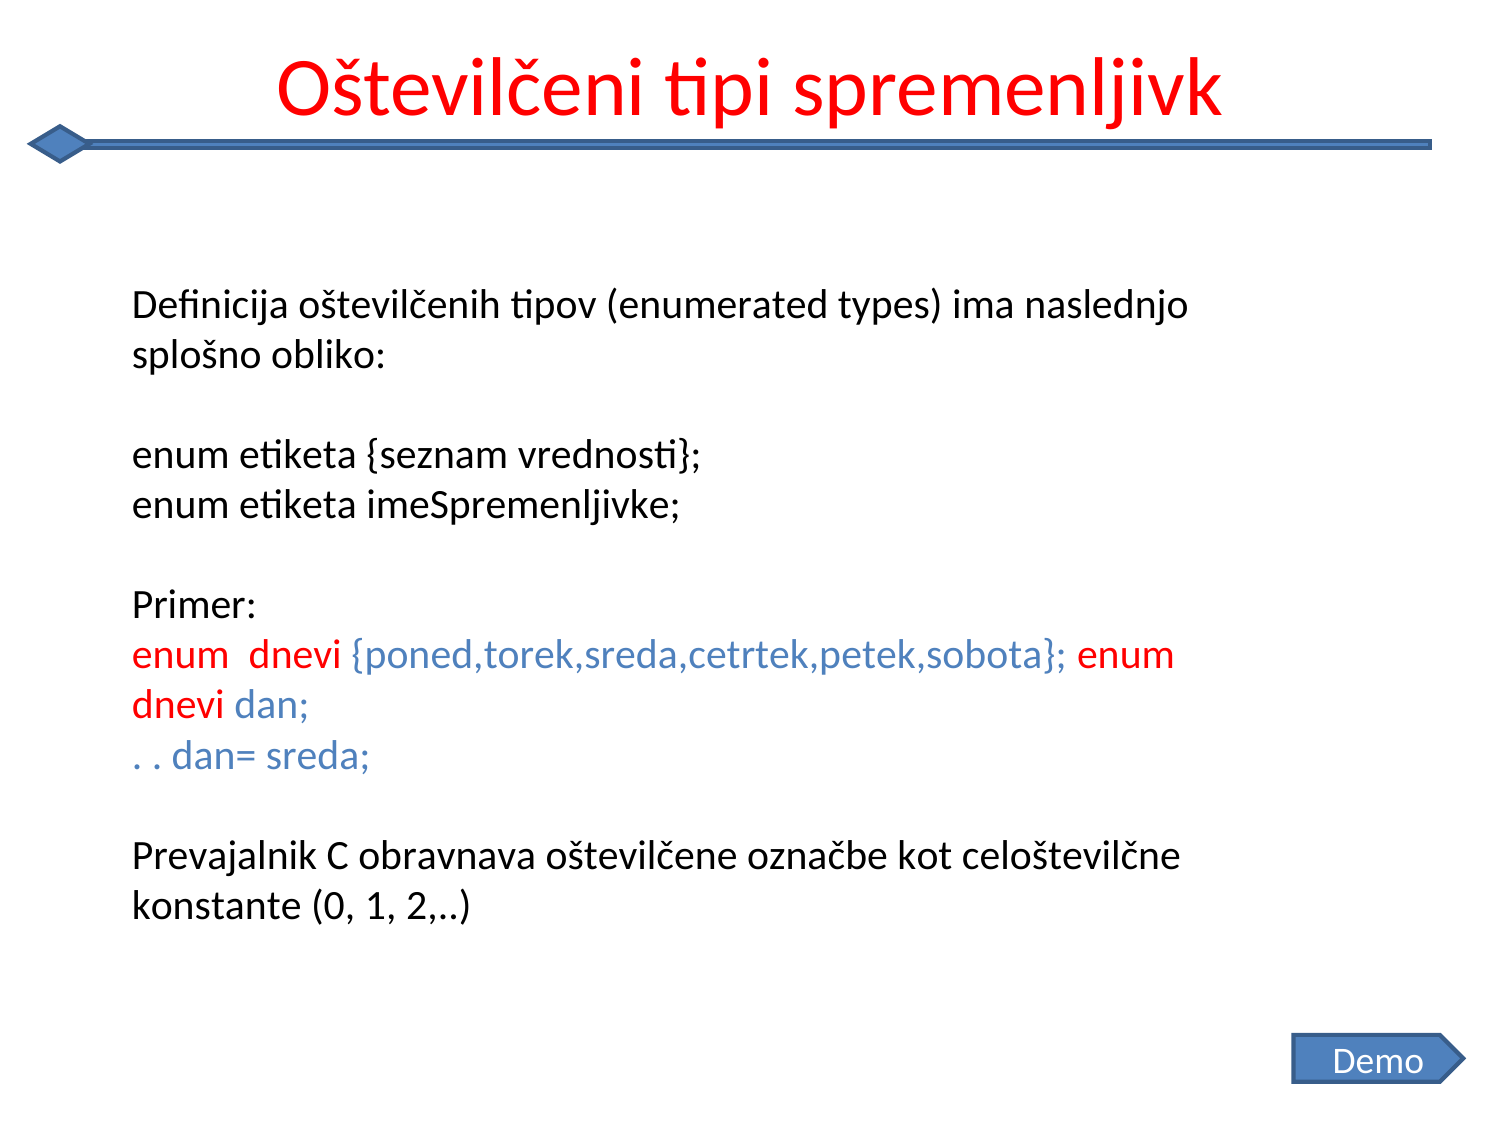

# Oštevilčeni tipi spremenljivk
Definicija oštevilčenih tipov (enumerated types) ima naslednjo splošno obliko:
enum etiketa {seznam vrednosti};
enum etiketa imeSpremenljivke;
Primer:
enum  dnevi {poned,torek,sreda,cetrtek,petek,sobota}; enum  dnevi dan;
. . dan= sreda;
Prevajalnik C obravnava oštevilčene označbe kot celoštevilčne konstante (0, 1, 2,..)
Demo